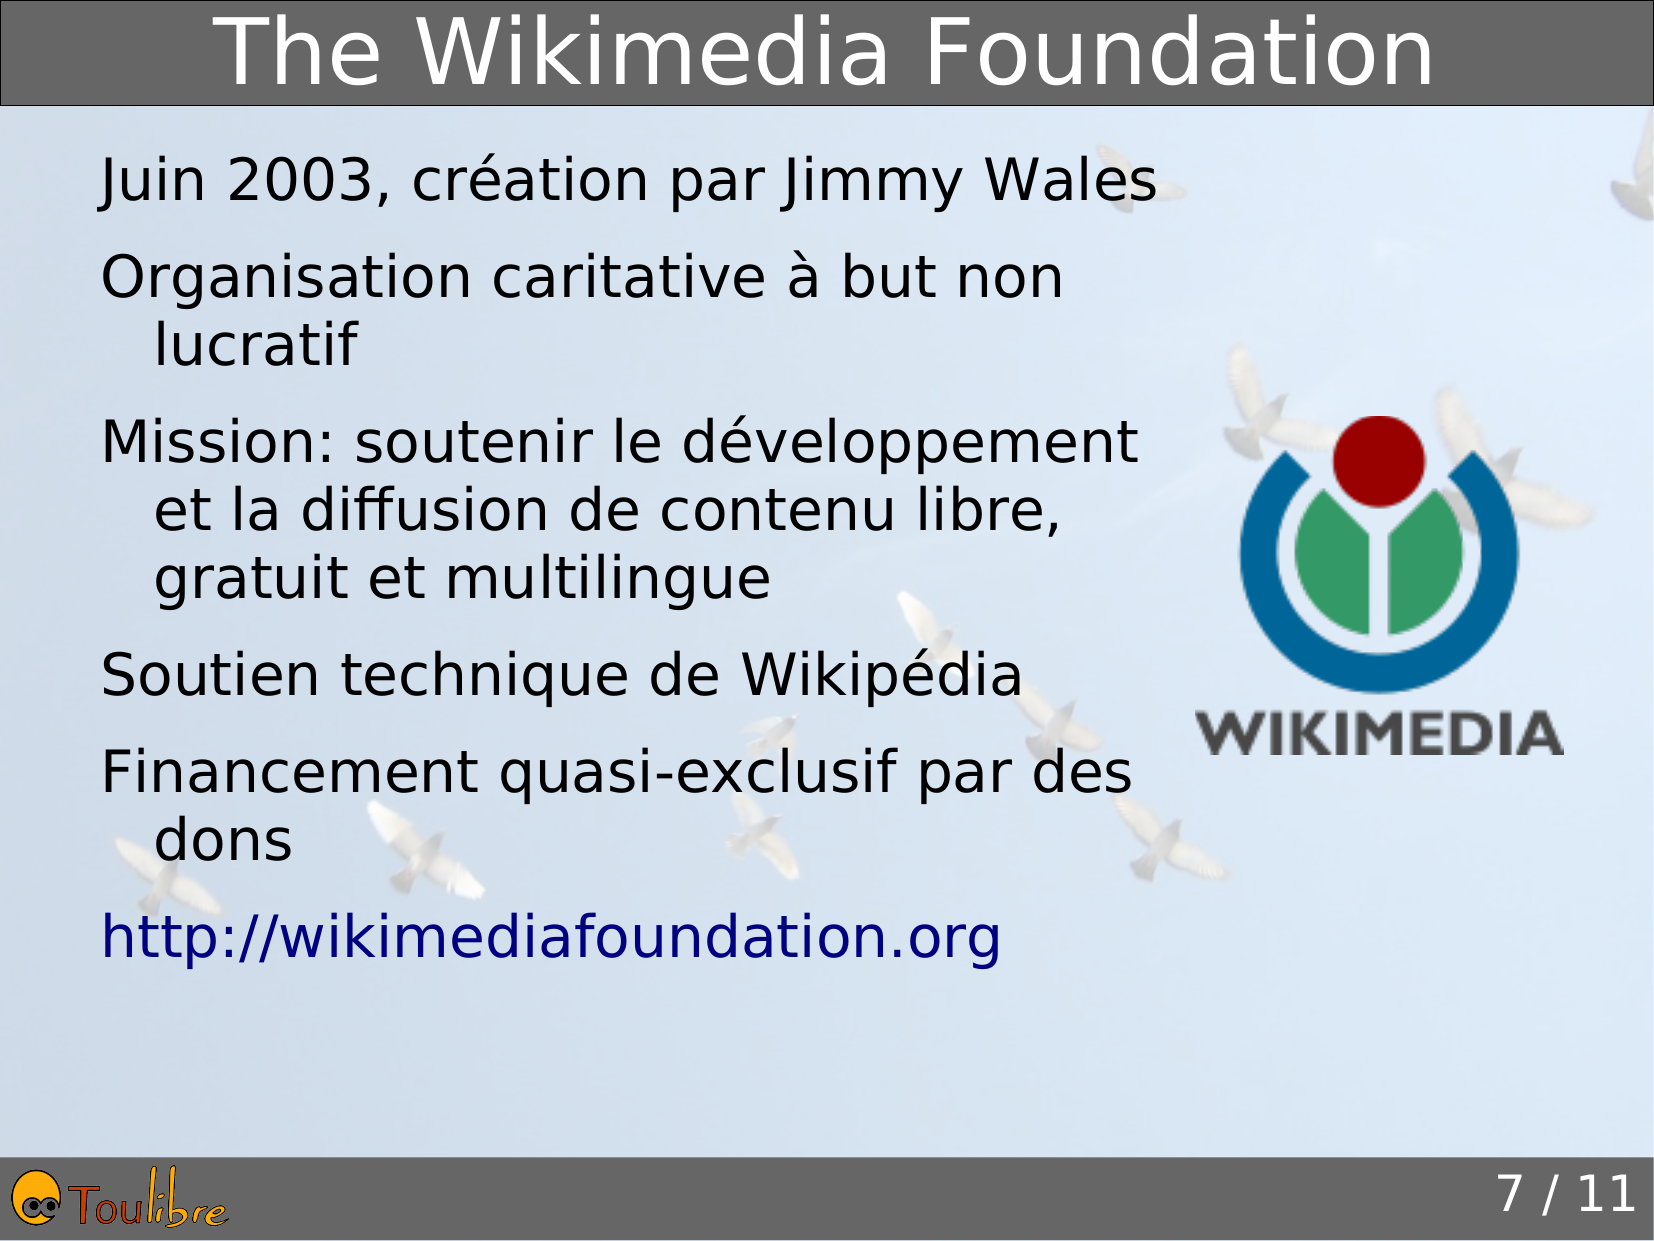

# The Wikimedia Foundation
Juin 2003, création par Jimmy Wales
Organisation caritative à but non lucratif
Mission: soutenir le développement et la diffusion de contenu libre, gratuit et multilingue
Soutien technique de Wikipédia
Financement quasi-exclusif par des dons
http://wikimediafoundation.org